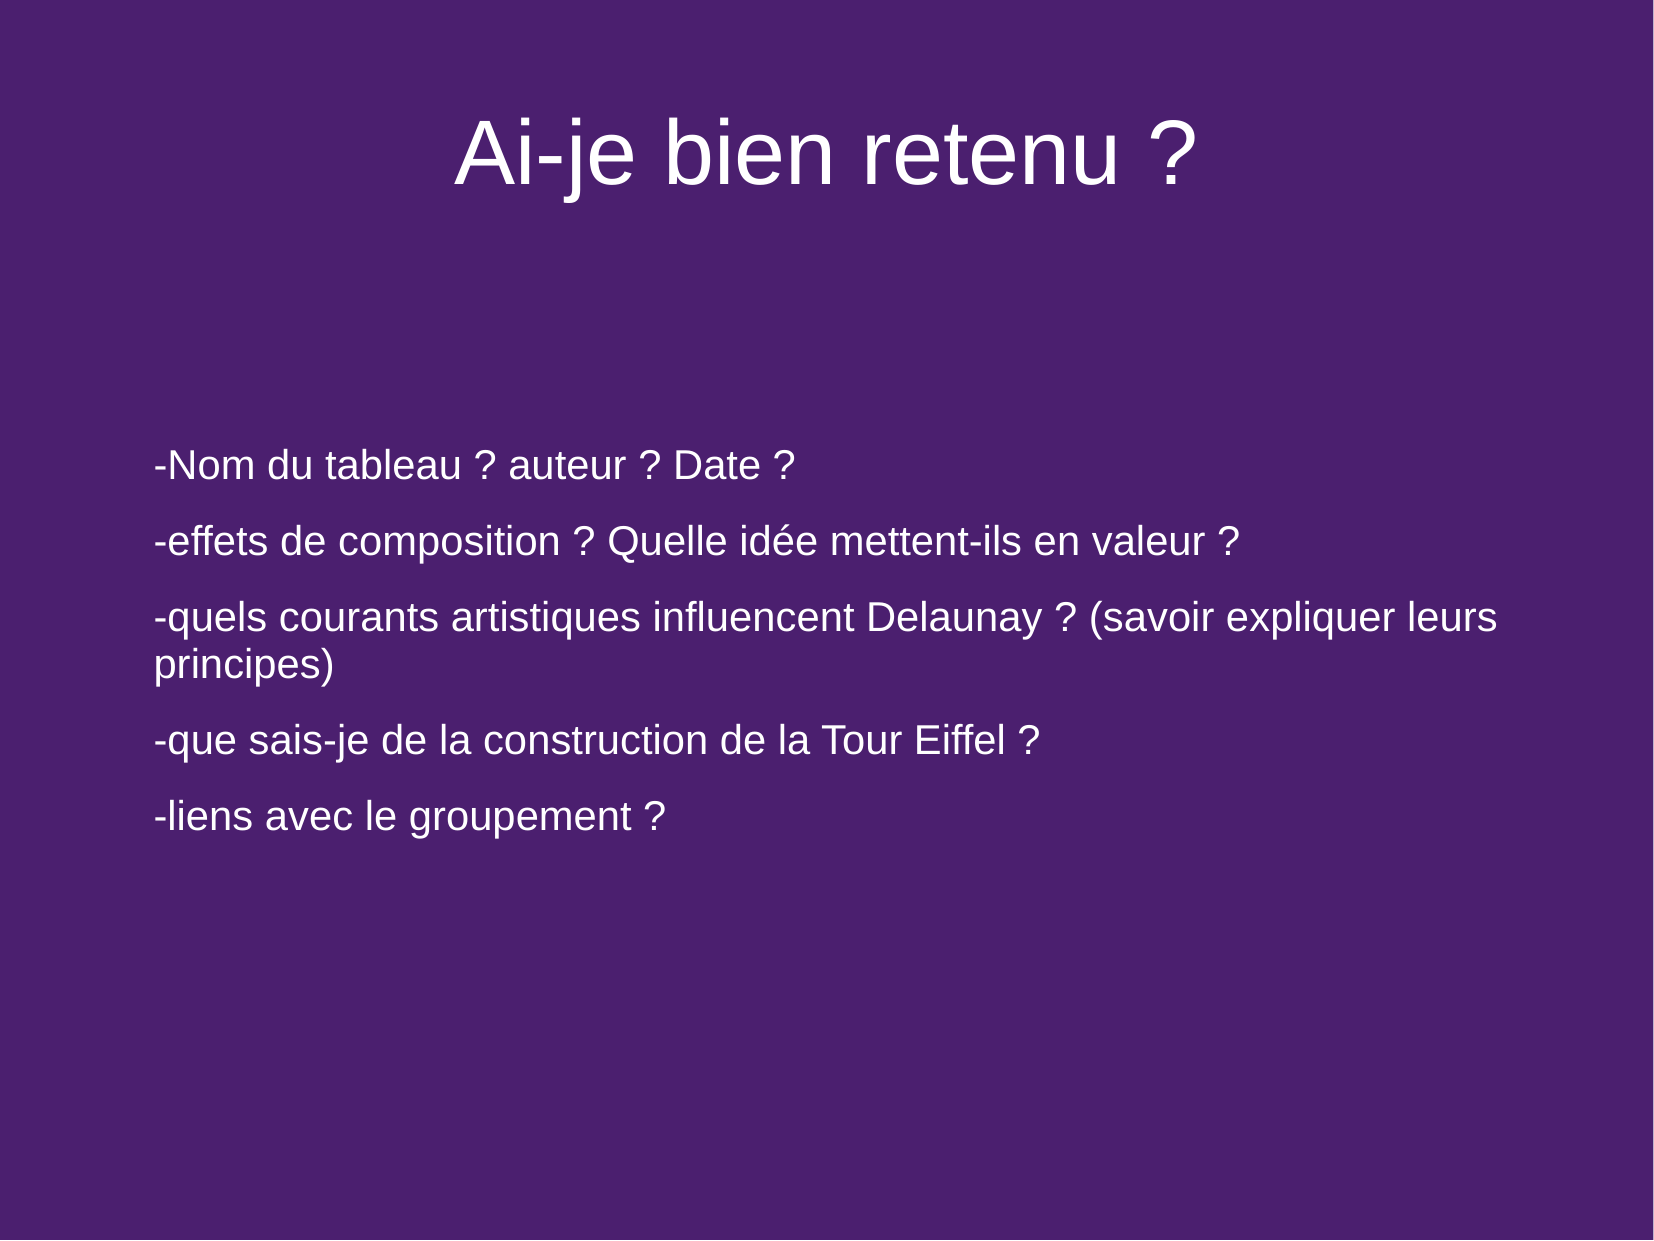

# Ai-je bien retenu ?
-Nom du tableau ? auteur ? Date ?
-effets de composition ? Quelle idée mettent-ils en valeur ?
-quels courants artistiques influencent Delaunay ? (savoir expliquer leurs principes)
-que sais-je de la construction de la Tour Eiffel ?
-liens avec le groupement ?